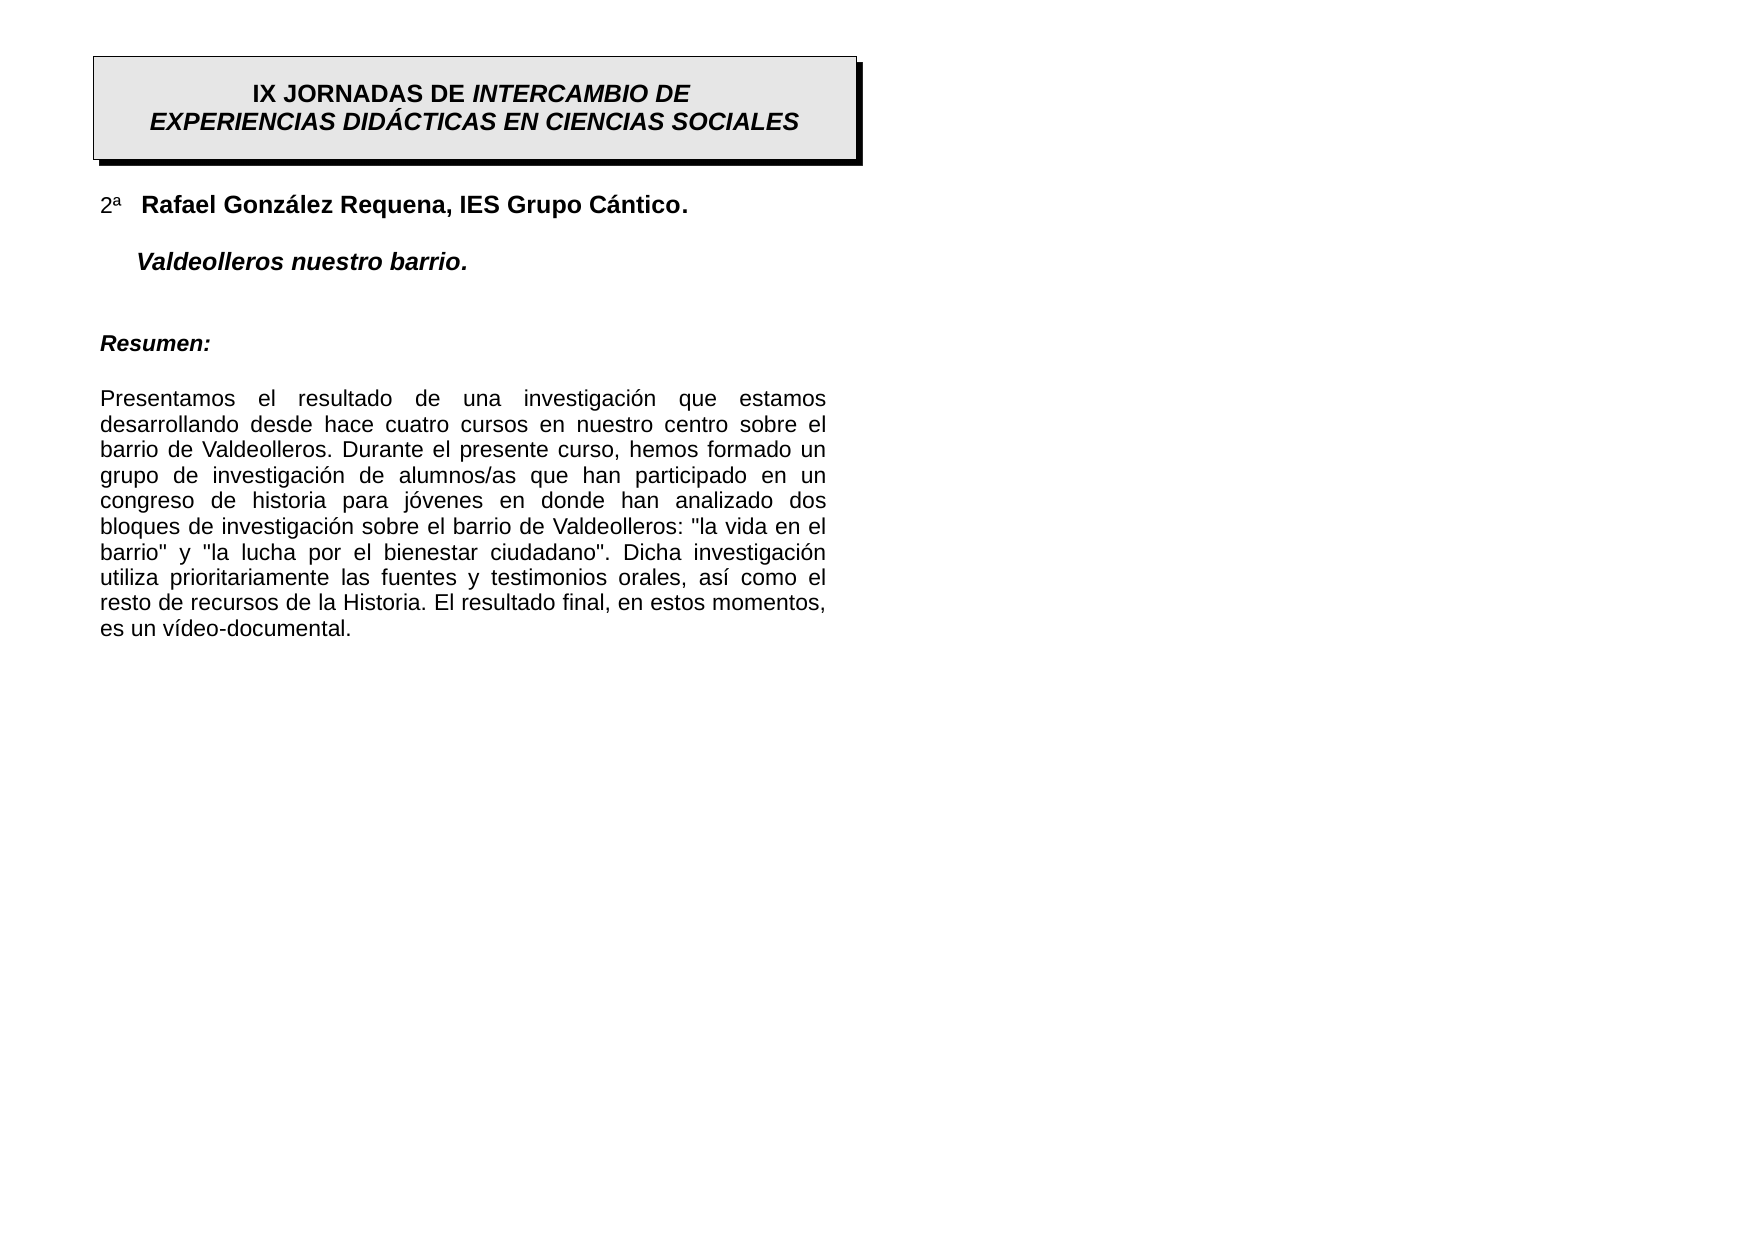

IX JORNADAS DE INTERCAMBIO DE
EXPERIENCIAS DIDÁCTICAS EN CIENCIAS SOCIALES
# 2ª Rafael González Requena, IES Grupo Cántico.
Valdeolleros nuestro barrio.
Resumen:
Presentamos el resultado de una investigación que estamos desarrollando desde hace cuatro cursos en nuestro centro sobre el barrio de Valdeolleros. Durante el presente curso, hemos formado un grupo de investigación de alumnos/as que han participado en un congreso de historia para jóvenes en donde han analizado dos bloques de investigación sobre el barrio de Valdeolleros: "la vida en el barrio" y "la lucha por el bienestar ciudadano". Dicha investigación utiliza prioritariamente las fuentes y testimonios orales, así como el resto de recursos de la Historia. El resultado final, en estos momentos, es un vídeo-documental.